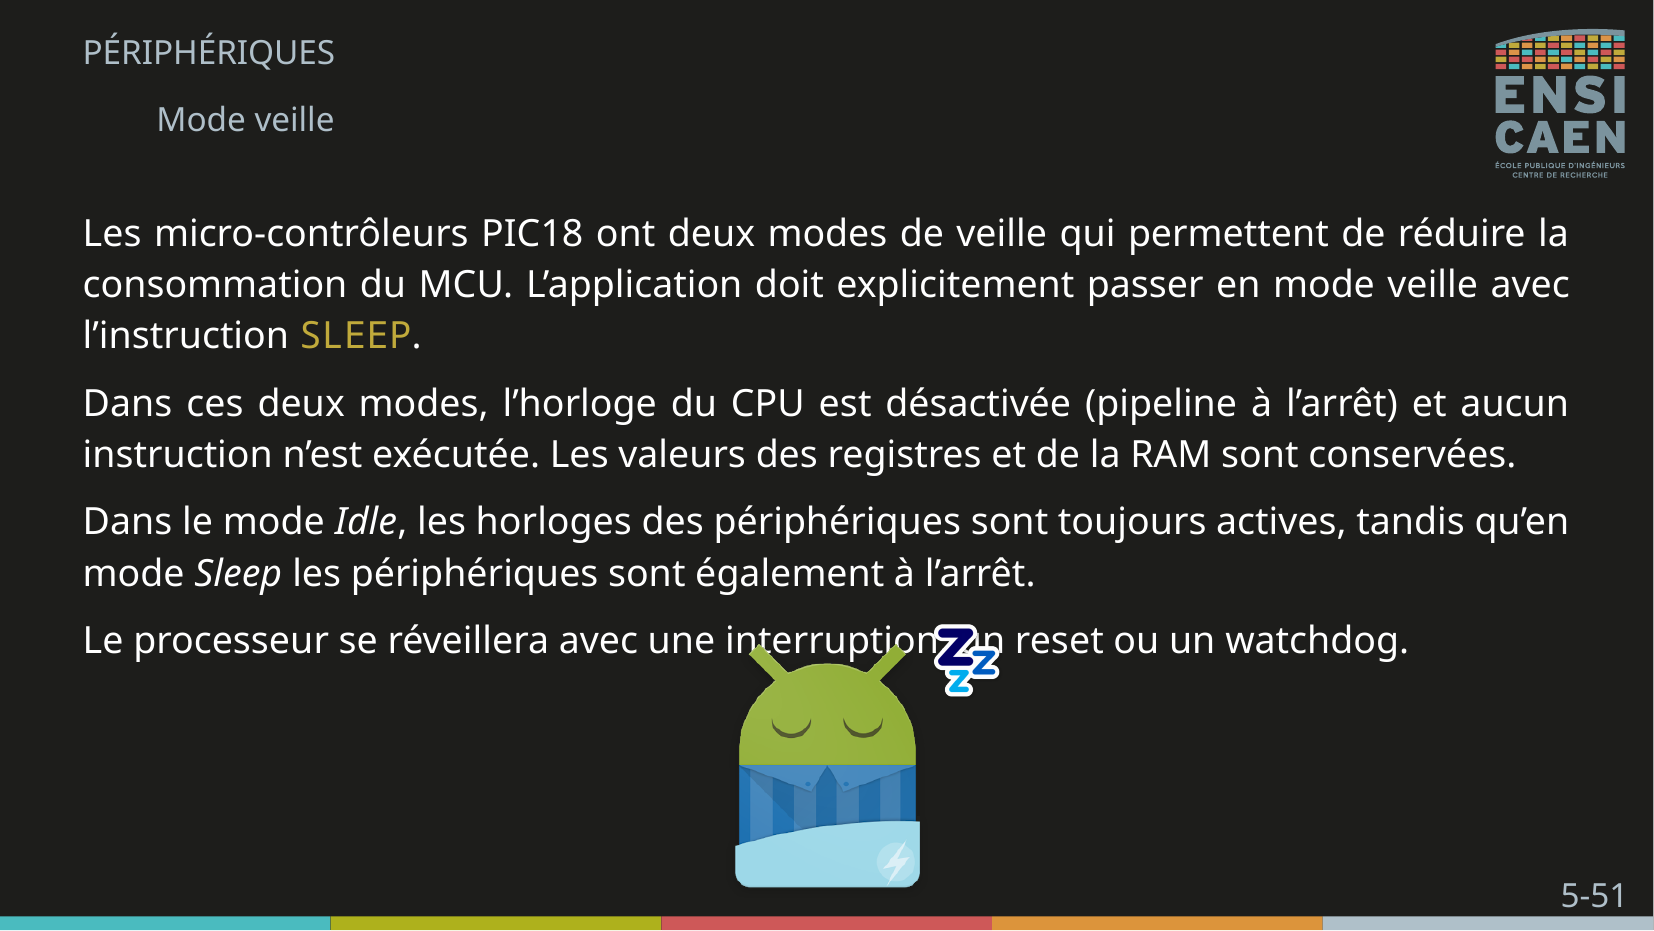

# PÉRIPHÉRIQUES Mode veille
Les micro-contrôleurs PIC18 ont deux modes de veille qui permettent de réduire la consommation du MCU. L’application doit explicitement passer en mode veille avec l’instruction SLEEP.
Dans ces deux modes, l’horloge du CPU est désactivée (pipeline à l’arrêt) et aucun instruction n’est exécutée. Les valeurs des registres et de la RAM sont conservées.
Dans le mode Idle, les horloges des périphériques sont toujours actives, tandis qu’en mode Sleep les périphériques sont également à l’arrêt.
Le processeur se réveillera avec une interruption, un reset ou un watchdog.